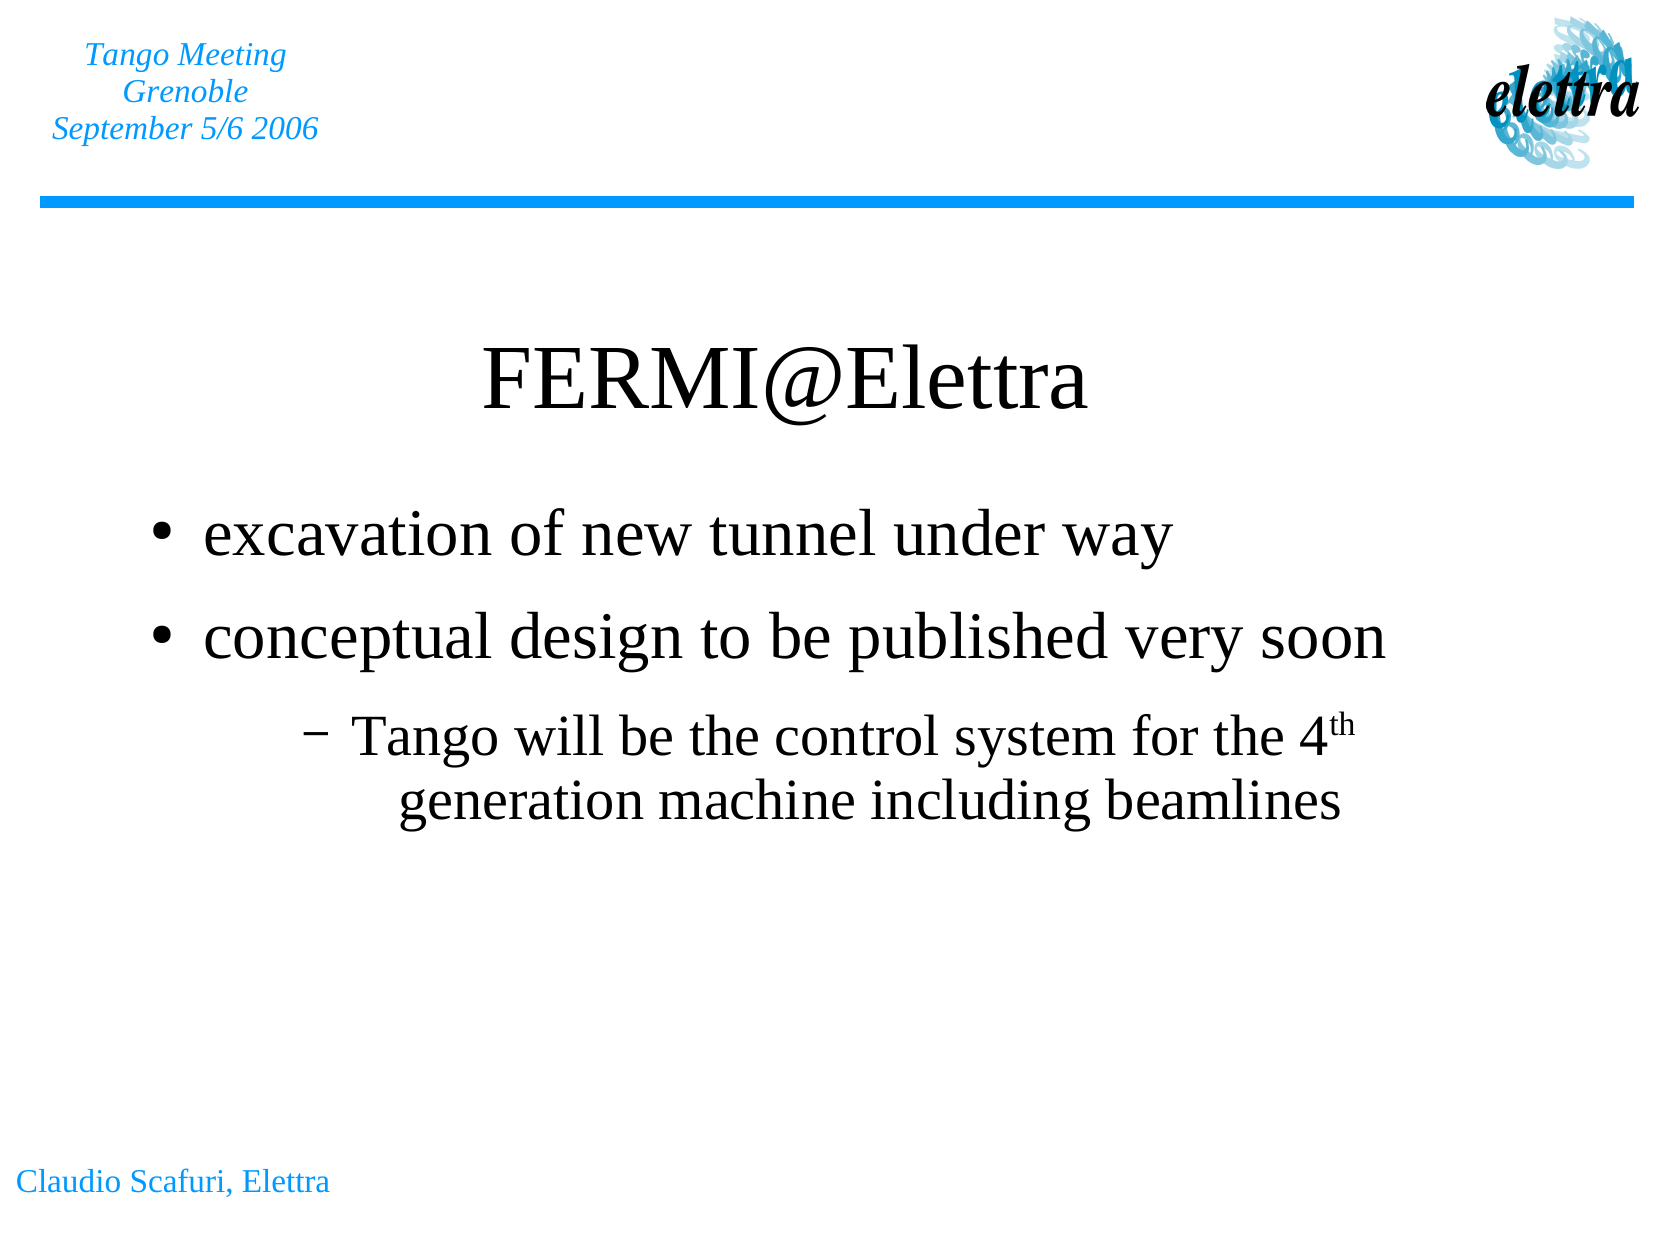

# FERMI@Elettra
excavation of new tunnel under way
conceptual design to be published very soon
Tango will be the control system for the 4th generation machine including beamlines